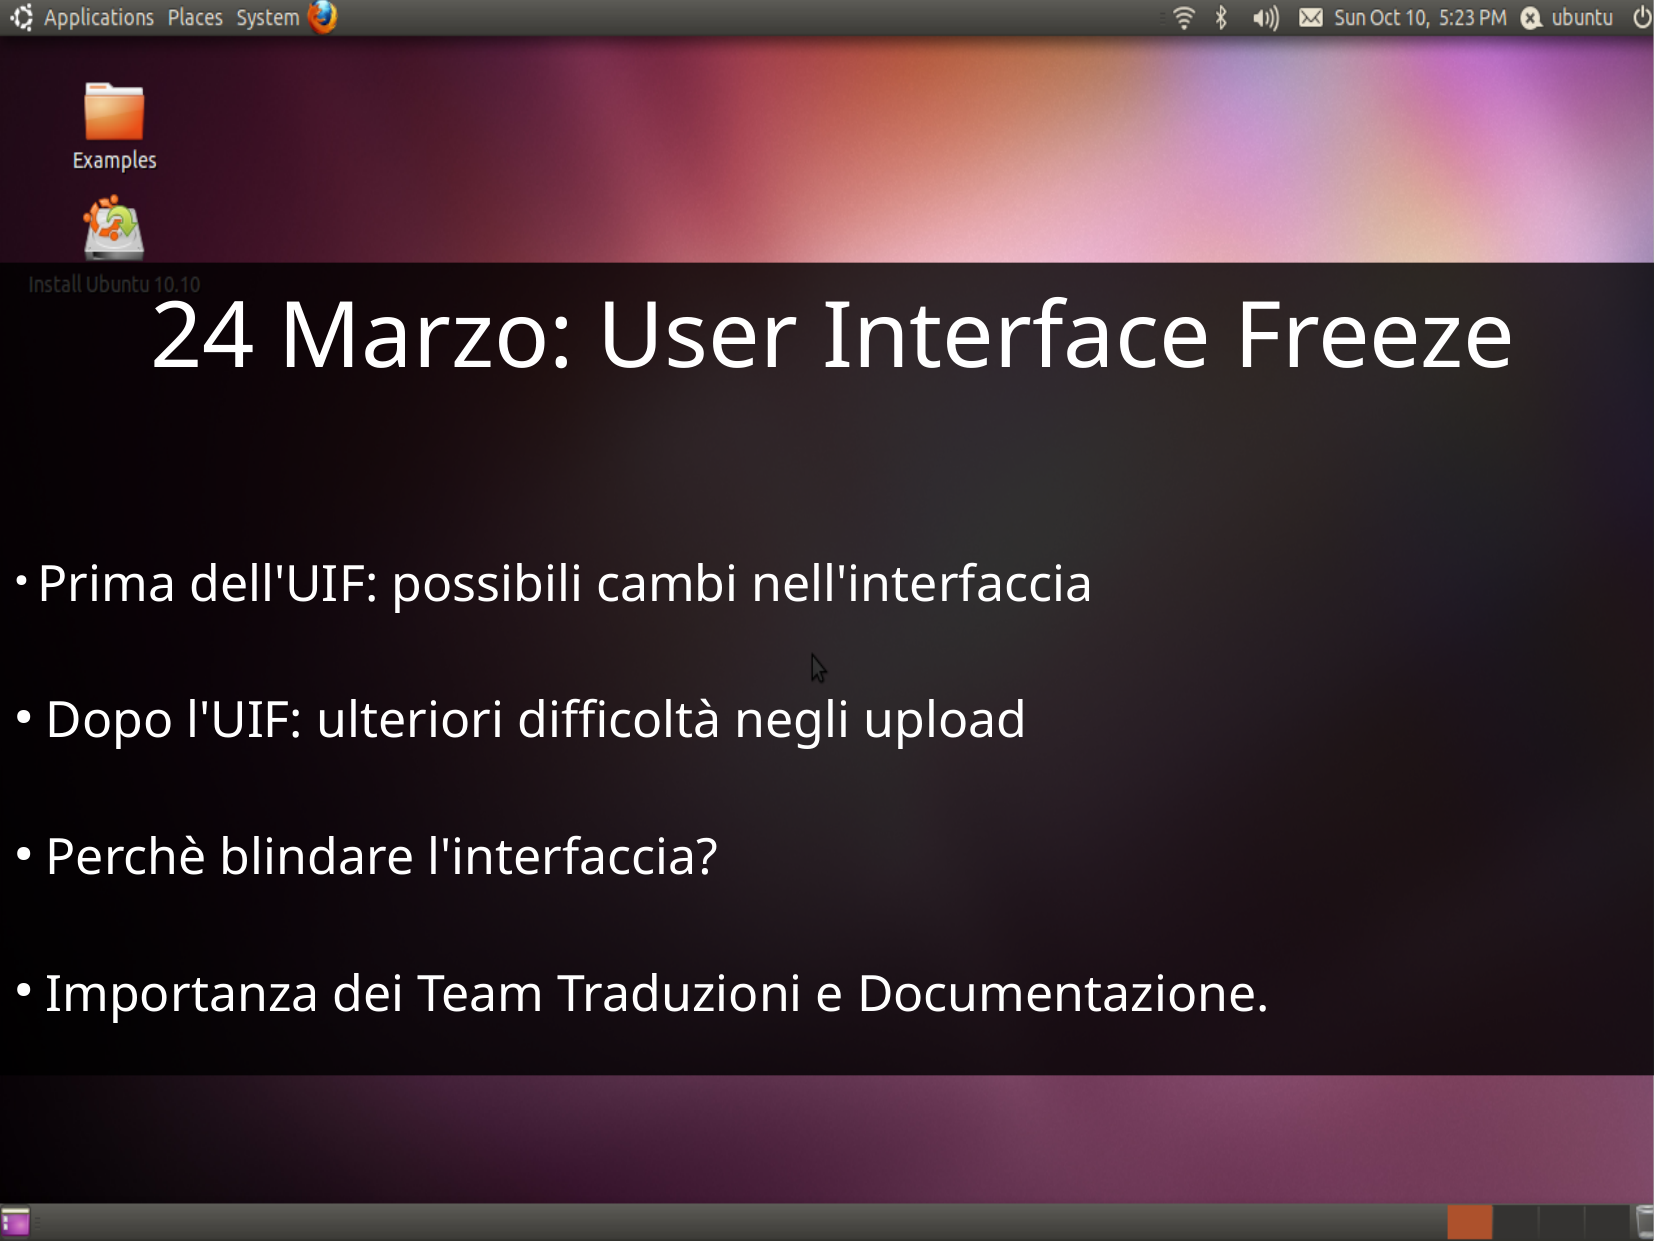

24 Marzo: User Interface Freeze
 Prima dell'UIF: possibili cambi nell'interfaccia
 Dopo l'UIF: ulteriori difficoltà negli upload
 Perchè blindare l'interfaccia?
 Importanza dei Team Traduzioni e Documentazione.